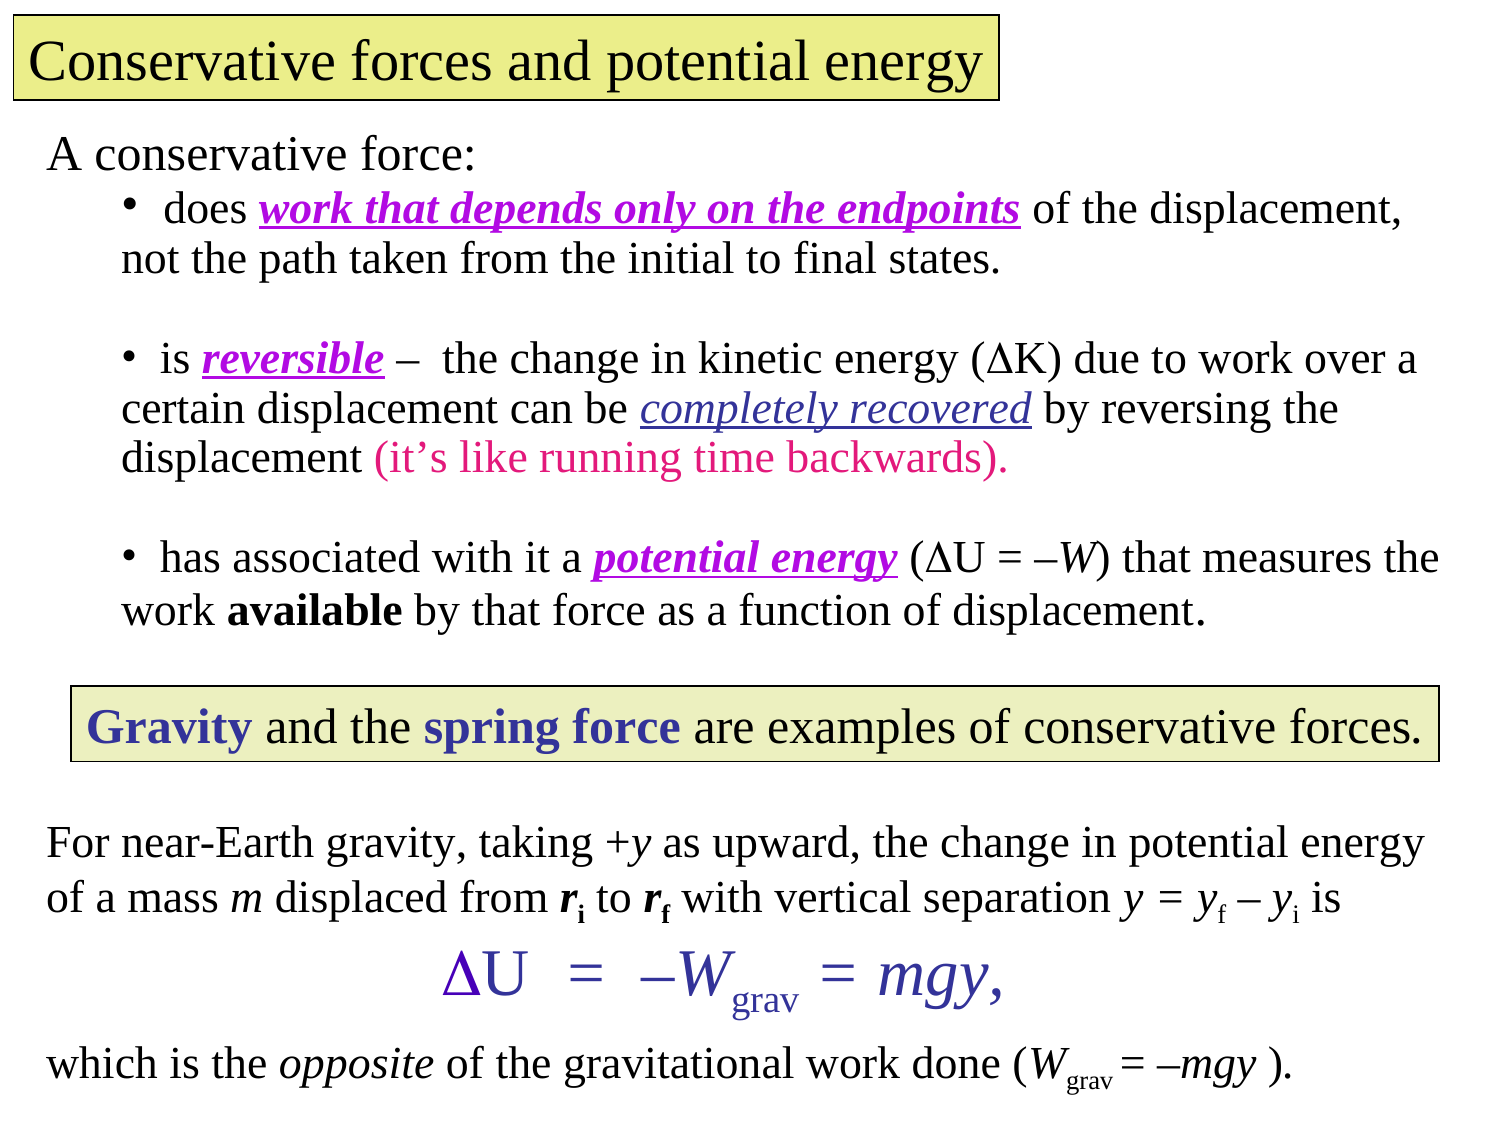

Conservative forces and potential energy
A conservative force:
 does work that depends only on the endpoints of the displacement, not the path taken from the initial to final states.
 is reversible – the change in kinetic energy (ΔK) due to work over a certain displacement can be completely recovered by reversing the displacement (it’s like running time backwards).
 has associated with it a potential energy (ΔU = –W) that measures the work available by that force as a function of displacement.
For near-Earth gravity, taking +y as upward, the change in potential energy of a mass m displaced from ri to rf with vertical separation y = yf – yi is
		 ΔU = –Wgrav = mgy,
which is the opposite of the gravitational work done (Wgrav = –mgy ).
Gravity and the spring force are examples of conservative forces.